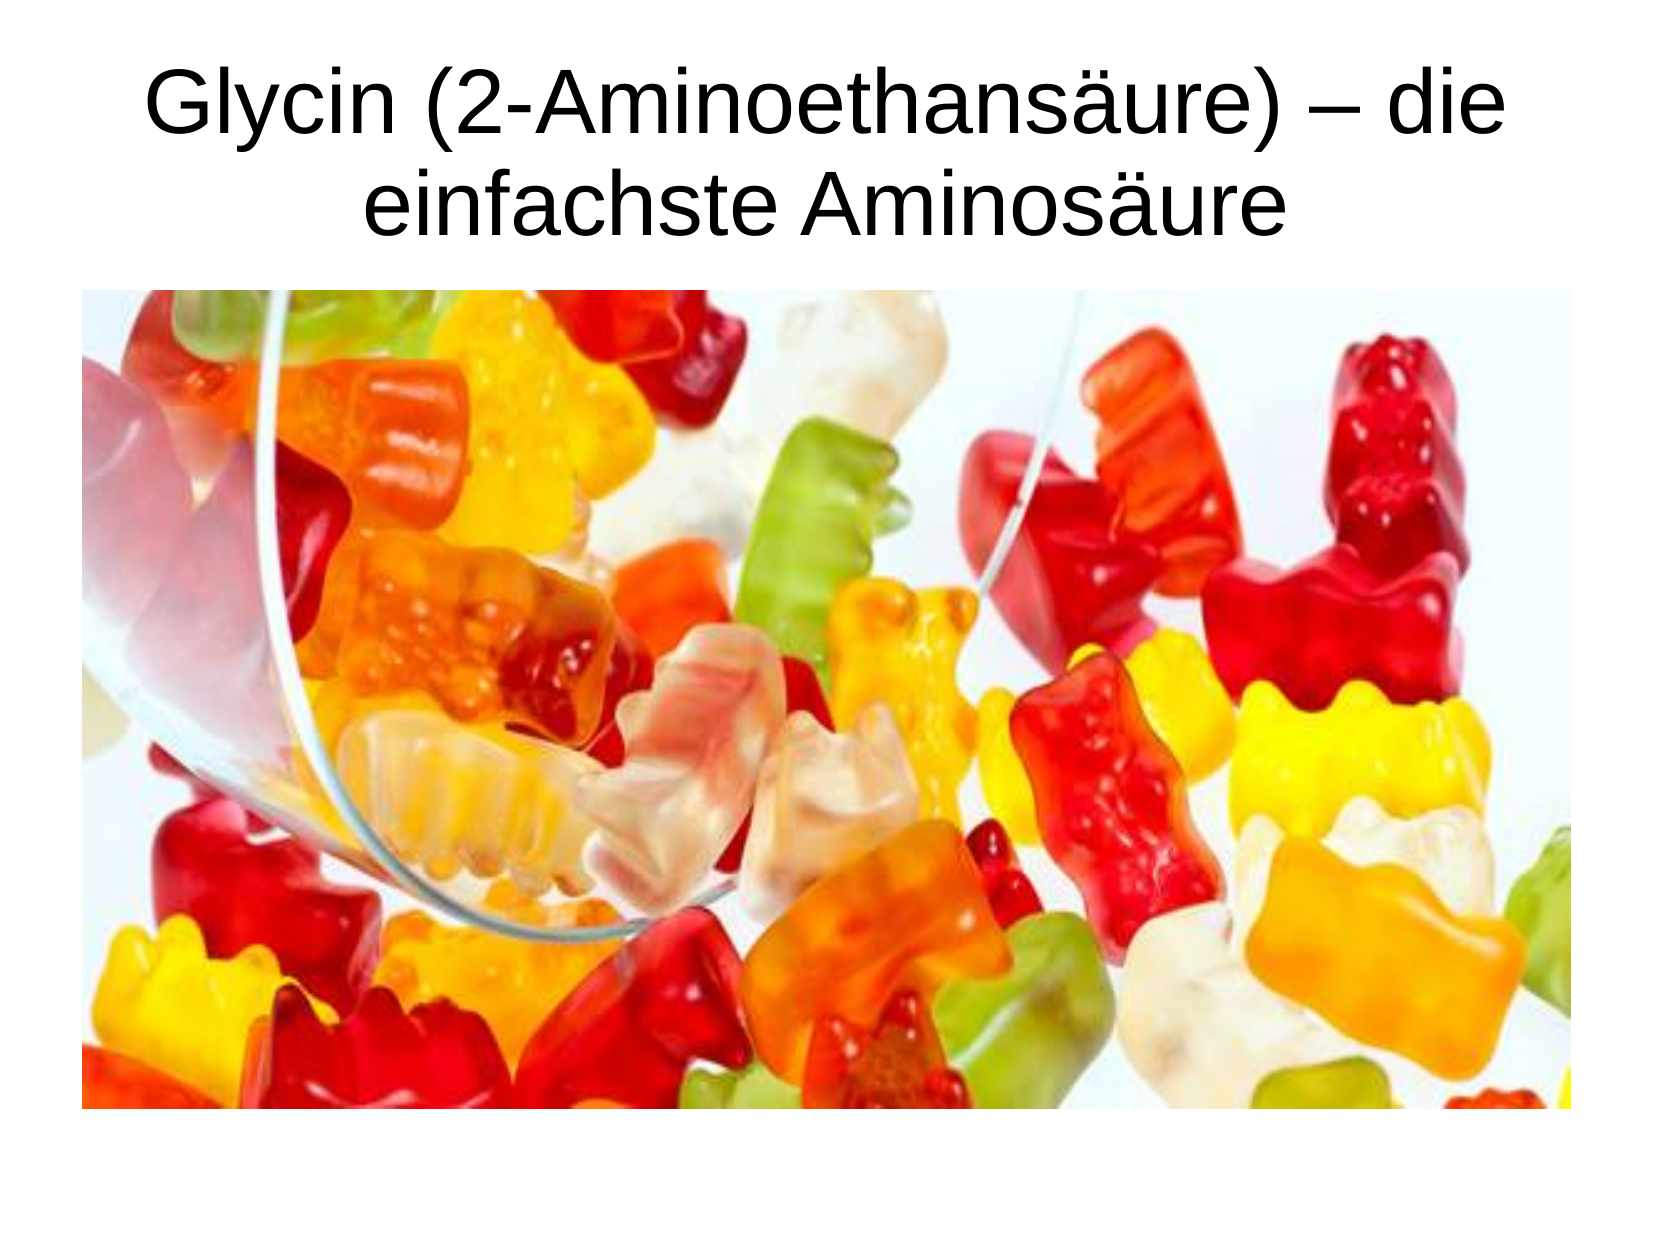

# Glycin (2-Aminoethansäure) – die einfachste Aminosäure